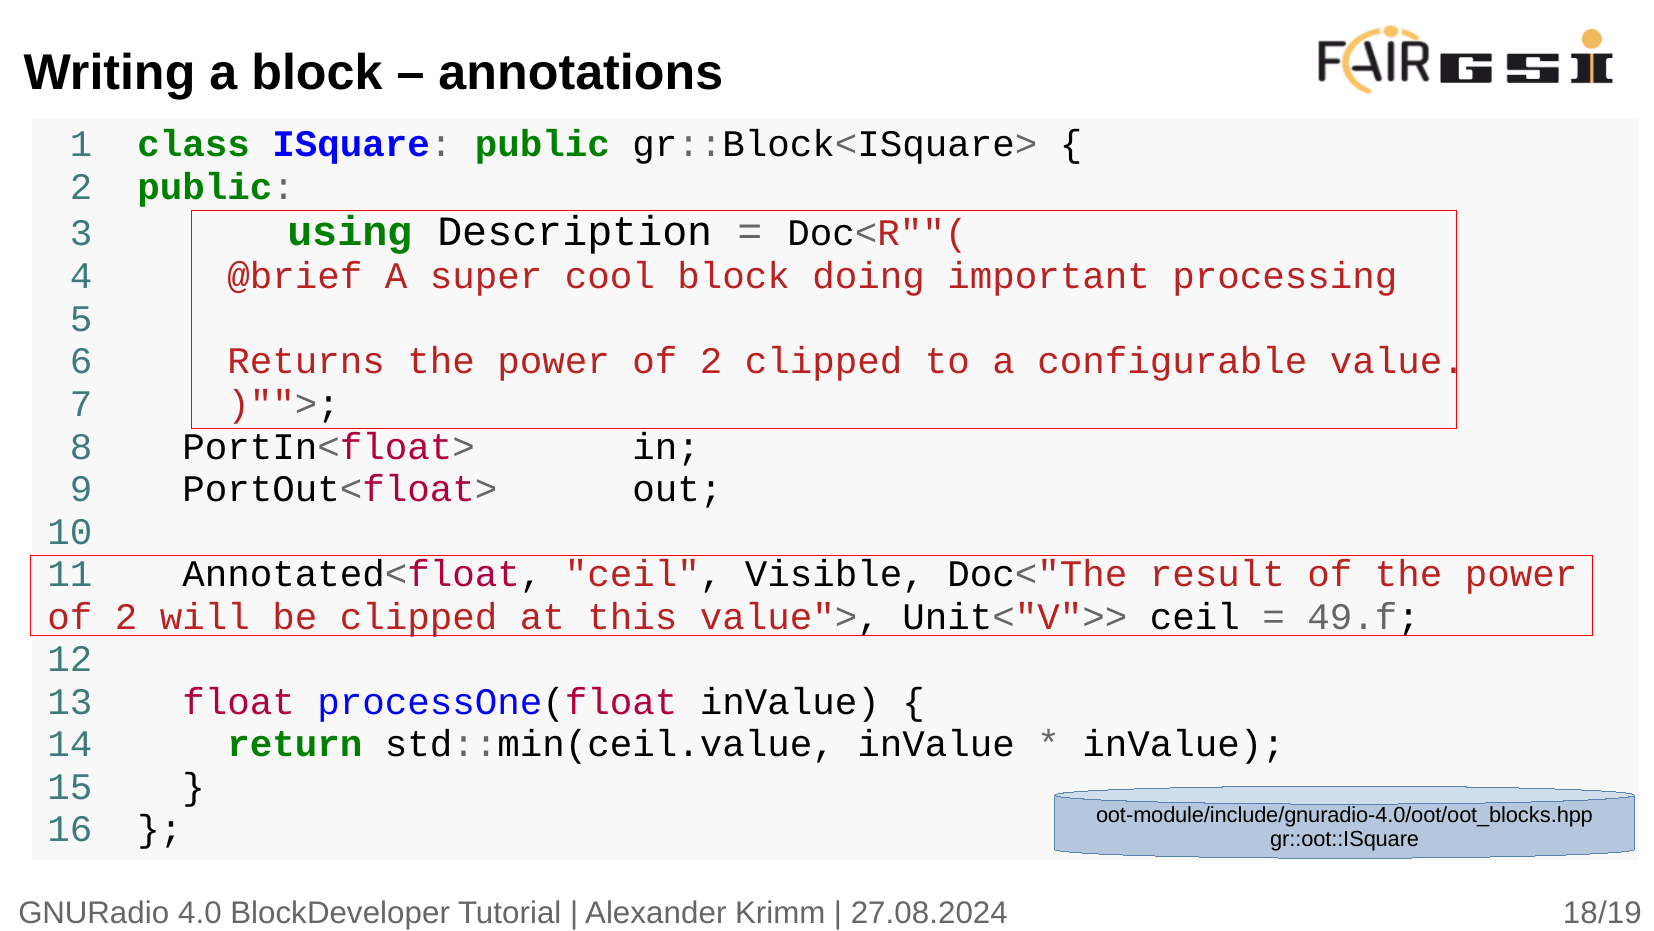

# Writing a block – annotations
 1 class ISquare: public gr::Block<ISquare> {
 2 public:
 3 using Description = Doc<R""(
 4 @brief A super cool block doing important processing
 5
 6 Returns the power of 2 clipped to a configurable value.
 7 )"">;
 8 PortIn<float> in;
 9 PortOut<float> out;
10
11 Annotated<float, "ceil", Visible, Doc<"The result of the power of 2 will be clipped at this value">, Unit<"V">> ceil = 49.f;
12
13 float processOne(float inValue) {
14 return std::min(ceil.value, inValue * inValue);
15 }
16 };
oot-module/include/gnuradio-4.0/oot/oot_blocks.hpp
gr::oot::ISquare